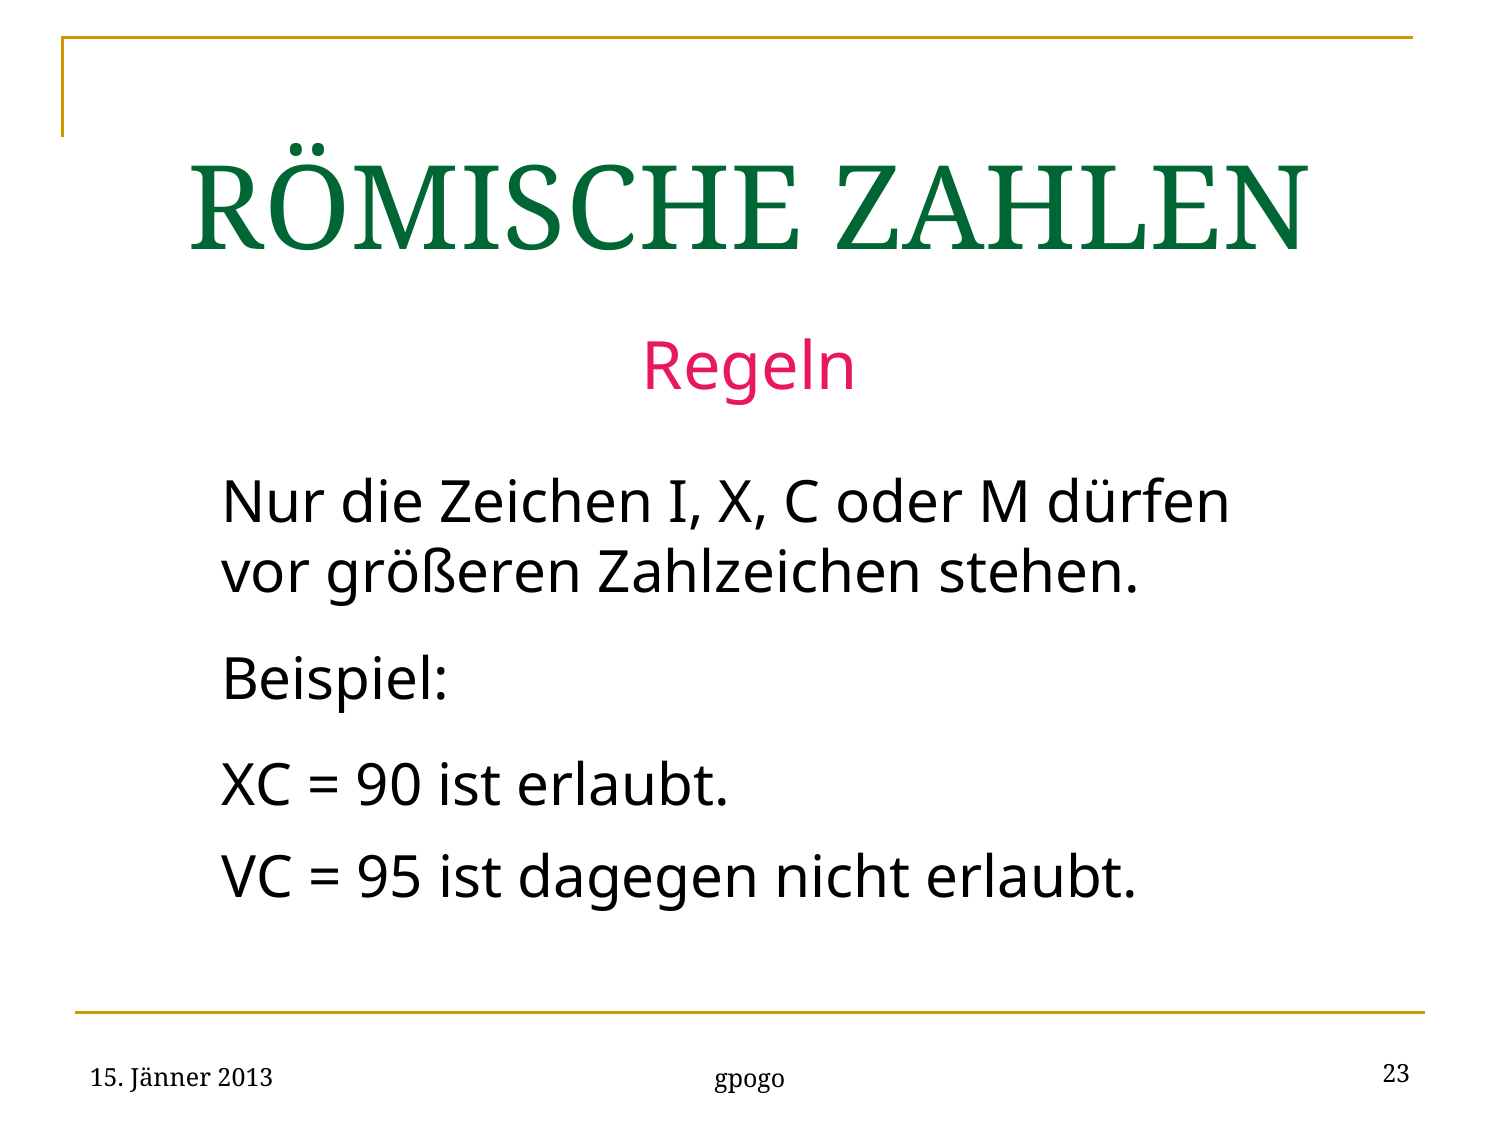

# RÖMISCHE ZAHLEN
Regeln
Nur die Zeichen I, X, C oder M dürfen vor größeren Zahlzeichen stehen.
Beispiel:
XC = 90 ist erlaubt.
VC = 95 ist dagegen nicht erlaubt.
15. Jänner 2013
gpogo